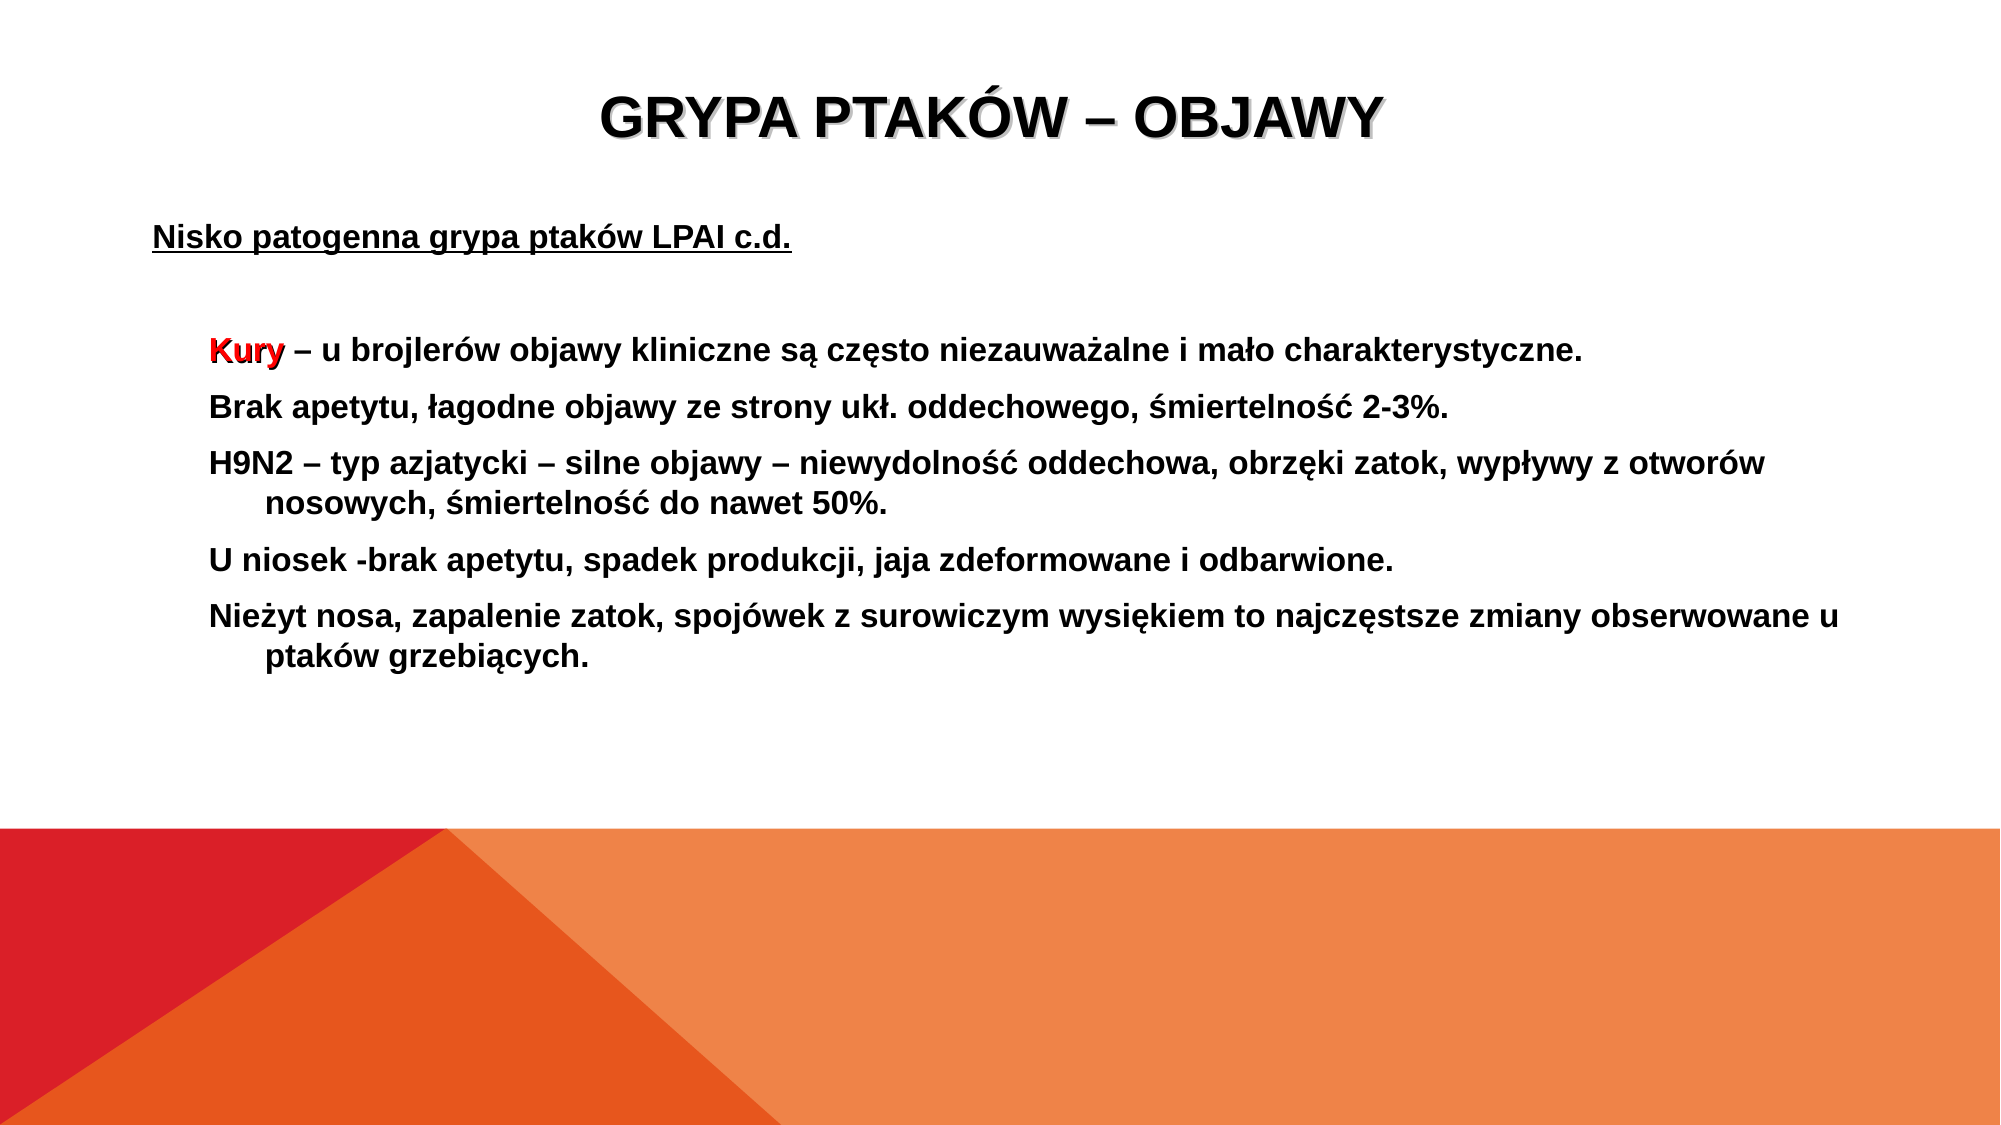

# GRYPA PTAKÓW – objawy
Nisko patogenna grypa ptaków LPAI c.d.
Kury – u brojlerów objawy kliniczne są często niezauważalne i mało charakterystyczne.
Brak apetytu, łagodne objawy ze strony ukł. oddechowego, śmiertelność 2-3%.
H9N2 – typ azjatycki – silne objawy – niewydolność oddechowa, obrzęki zatok, wypływy z otworów nosowych, śmiertelność do nawet 50%.
U niosek -brak apetytu, spadek produkcji, jaja zdeformowane i odbarwione.
Nieżyt nosa, zapalenie zatok, spojówek z surowiczym wysiękiem to najczęstsze zmiany obserwowane u ptaków grzebiących.